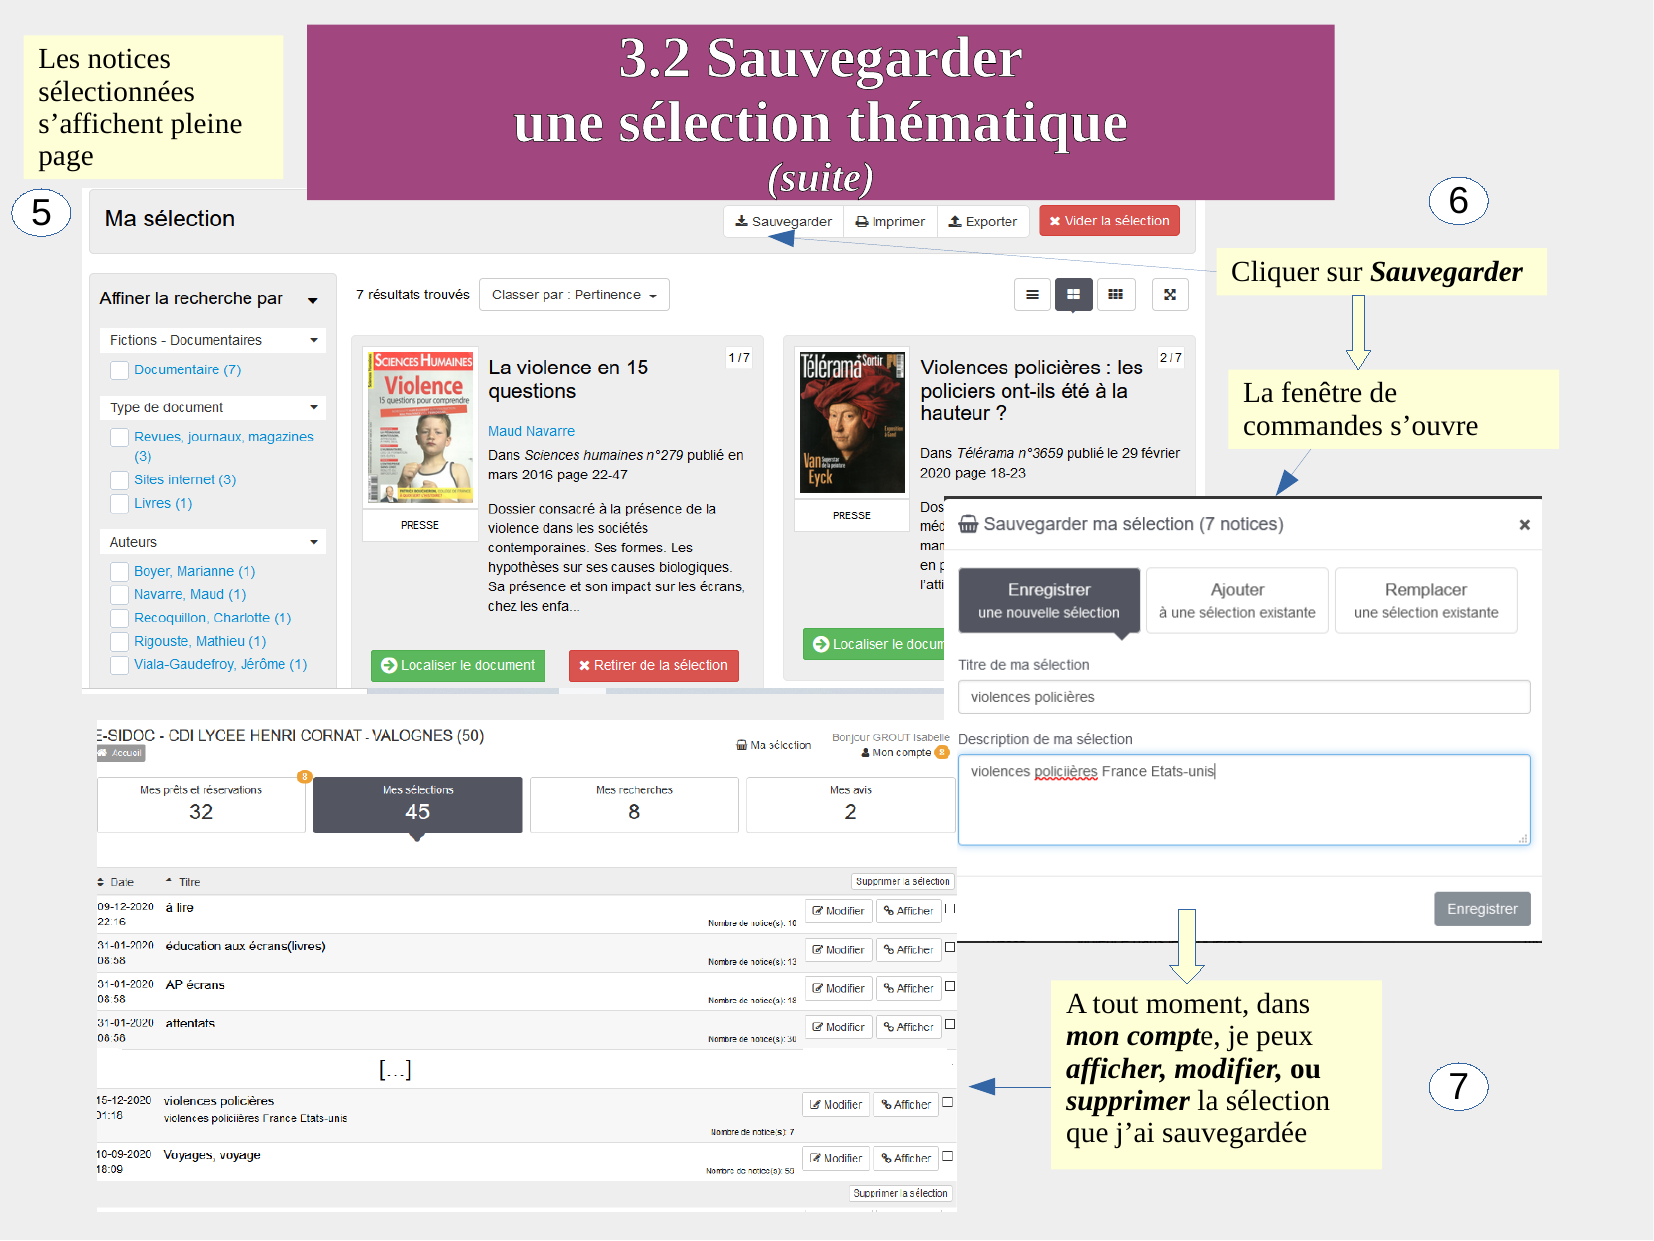

# 3.2 Sauvegarder une sélection thématique (suite)
Les notices sélectionnées s’affichent pleine page
6
5
Cliquer sur Sauvegarder
La fenêtre de commandes s’ouvre
A tout moment, dans mon compte, je peux afficher, modifier, ou supprimer la sélection que j’ai sauvegardée
7